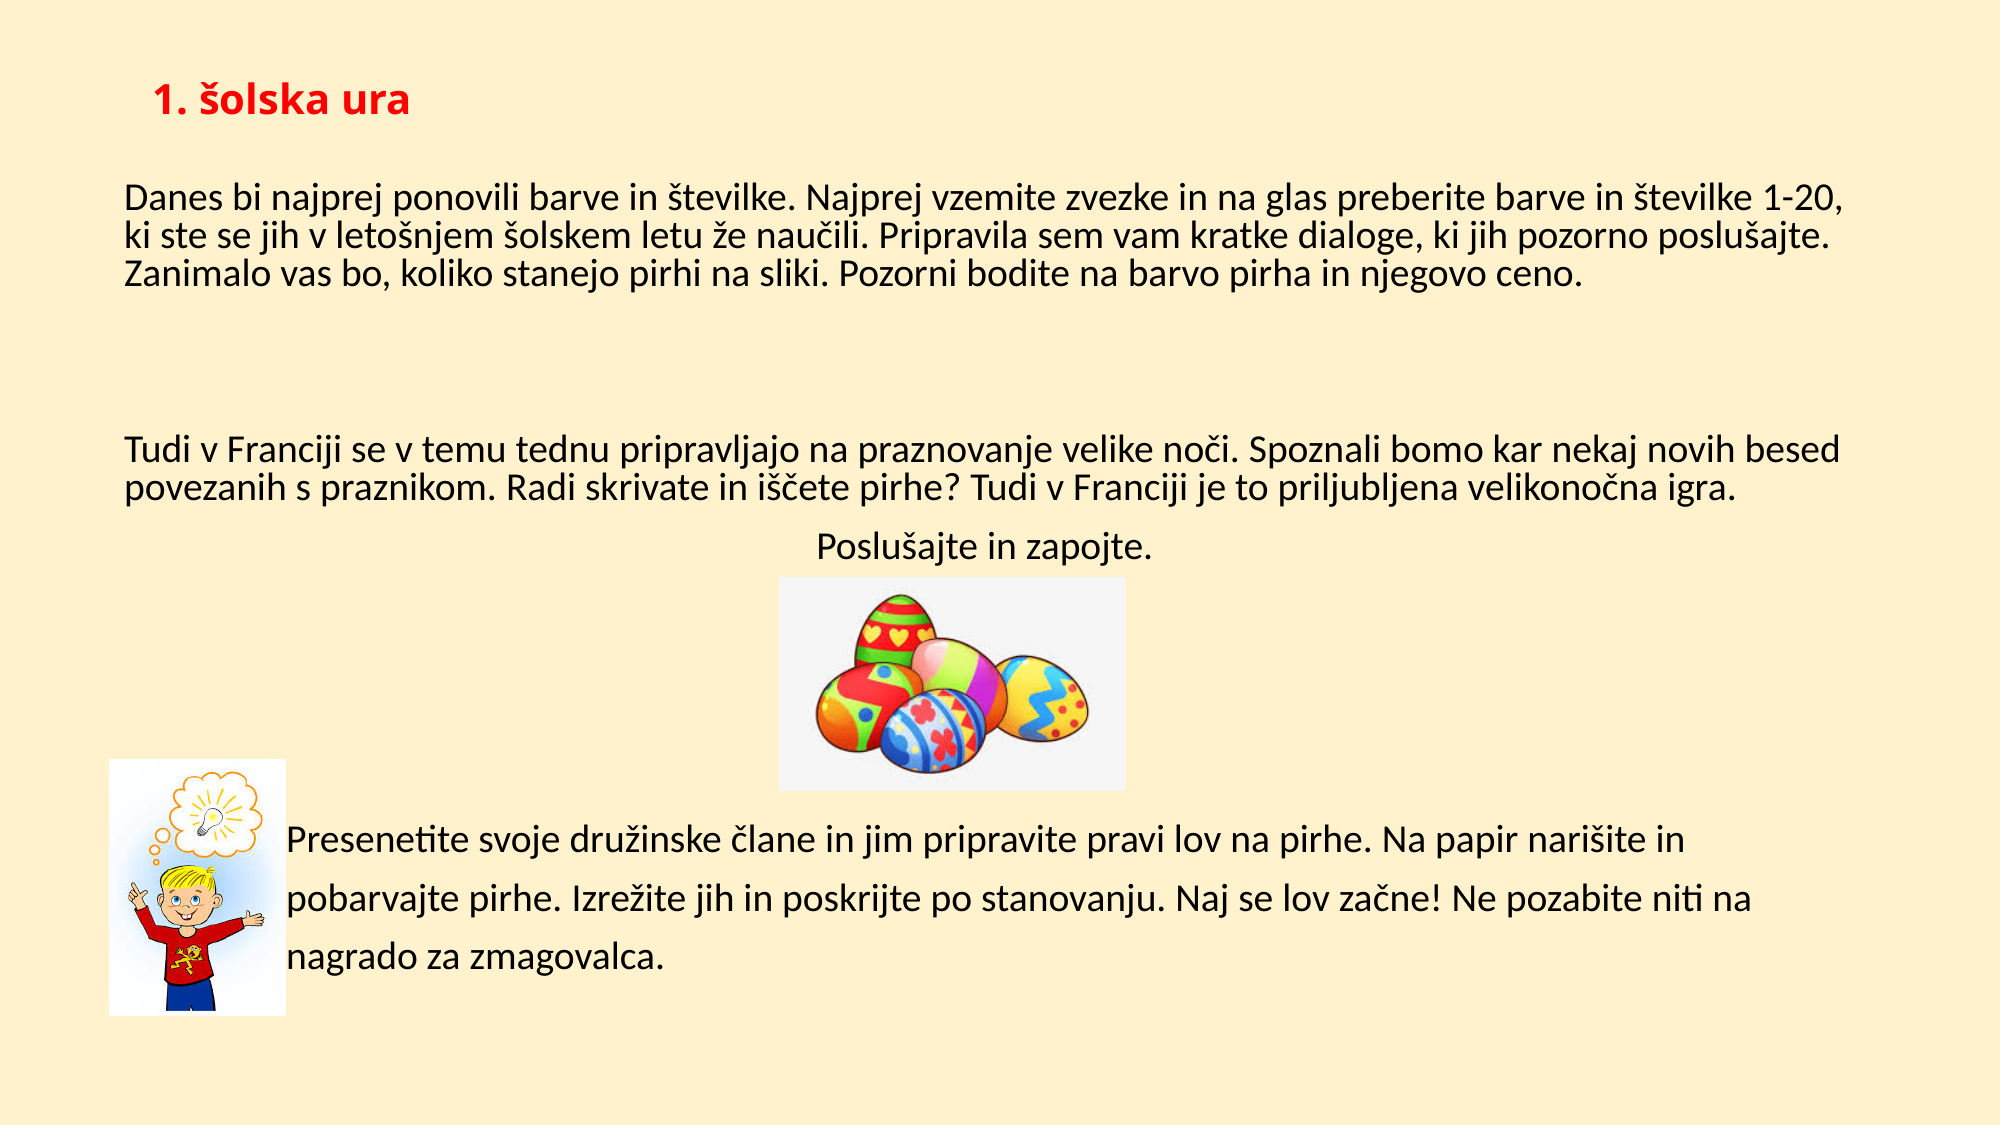

# 1. šolska ura
Danes bi najprej ponovili barve in številke. Najprej vzemite zvezke in na glas preberite barve in številke 1-20, ki ste se jih v letošnjem šolskem letu že naučili. Pripravila sem vam kratke dialoge, ki jih pozorno poslušajte. Zanimalo vas bo, koliko stanejo pirhi na sliki. Pozorni bodite na barvo pirha in njegovo ceno.
Tudi v Franciji se v temu tednu pripravljajo na praznovanje velike noči. Spoznali bomo kar nekaj novih besed povezanih s praznikom. Radi skrivate in iščete pirhe? Tudi v Franciji je to priljubljena velikonočna igra.
Poslušajte in zapojte.
 Presenetite svoje družinske člane in jim pripravite pravi lov na pirhe. Na papir narišite in
 pobarvajte pirhe. Izrežite jih in poskrijte po stanovanju. Naj se lov začne! Ne pozabite niti na
 nagrado za zmagovalca.